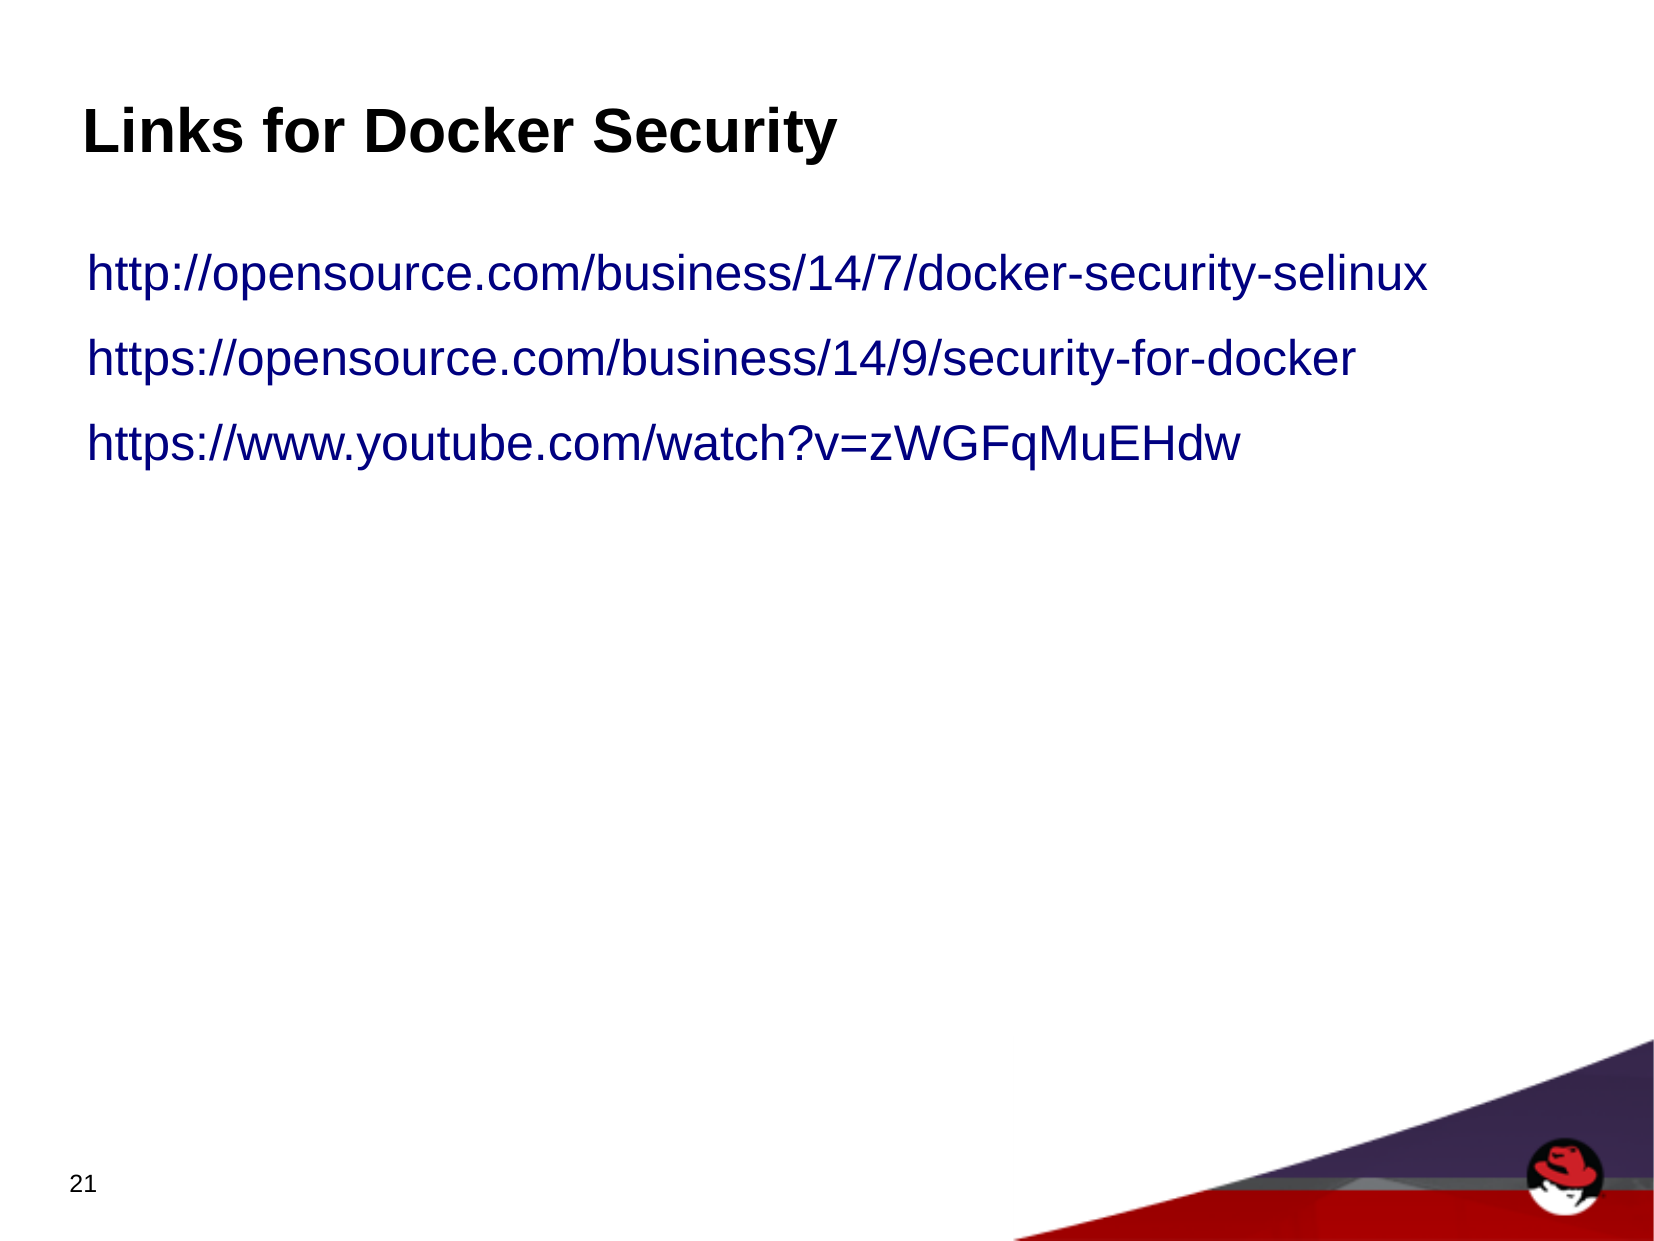

# Links for Docker Security
http://opensource.com/business/14/7/docker-security-selinux
https://opensource.com/business/14/9/security-for-docker
https://www.youtube.com/watch?v=zWGFqMuEHdw